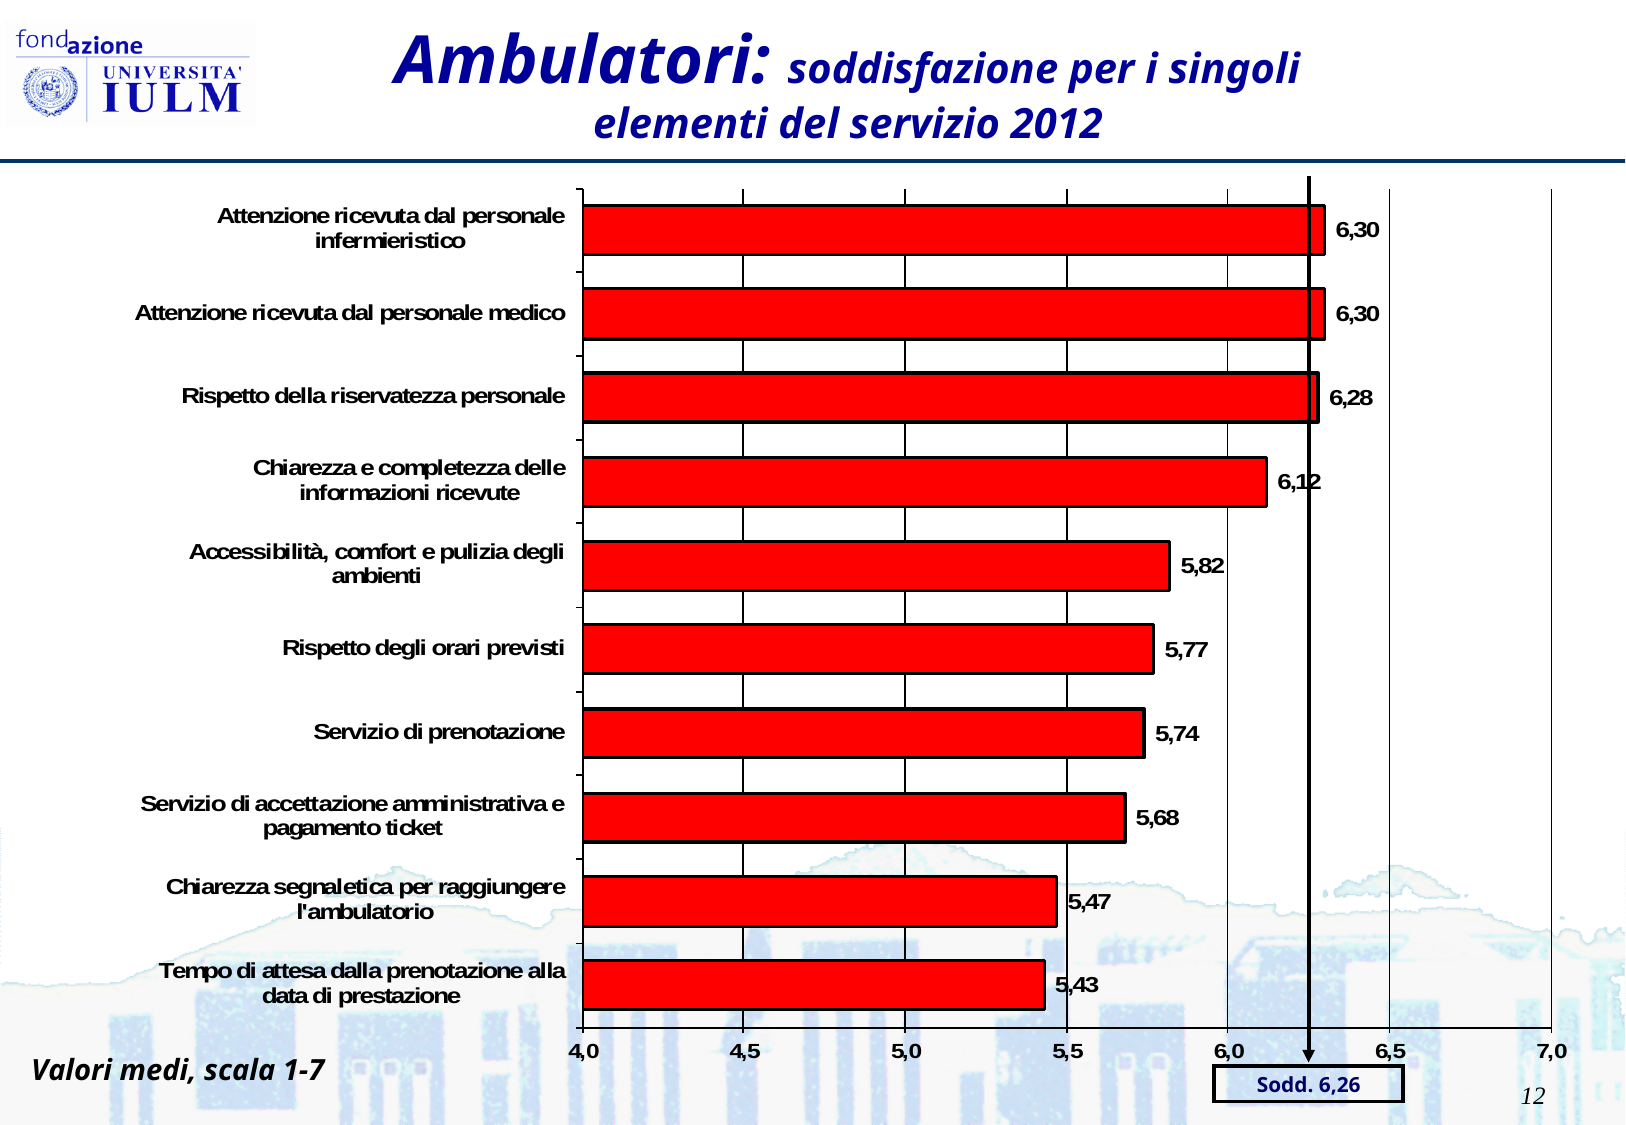

Ambulatori: soddisfazione per i singoli elementi del servizio 2012
Valori medi, scala 1-7
Sodd. 6,26